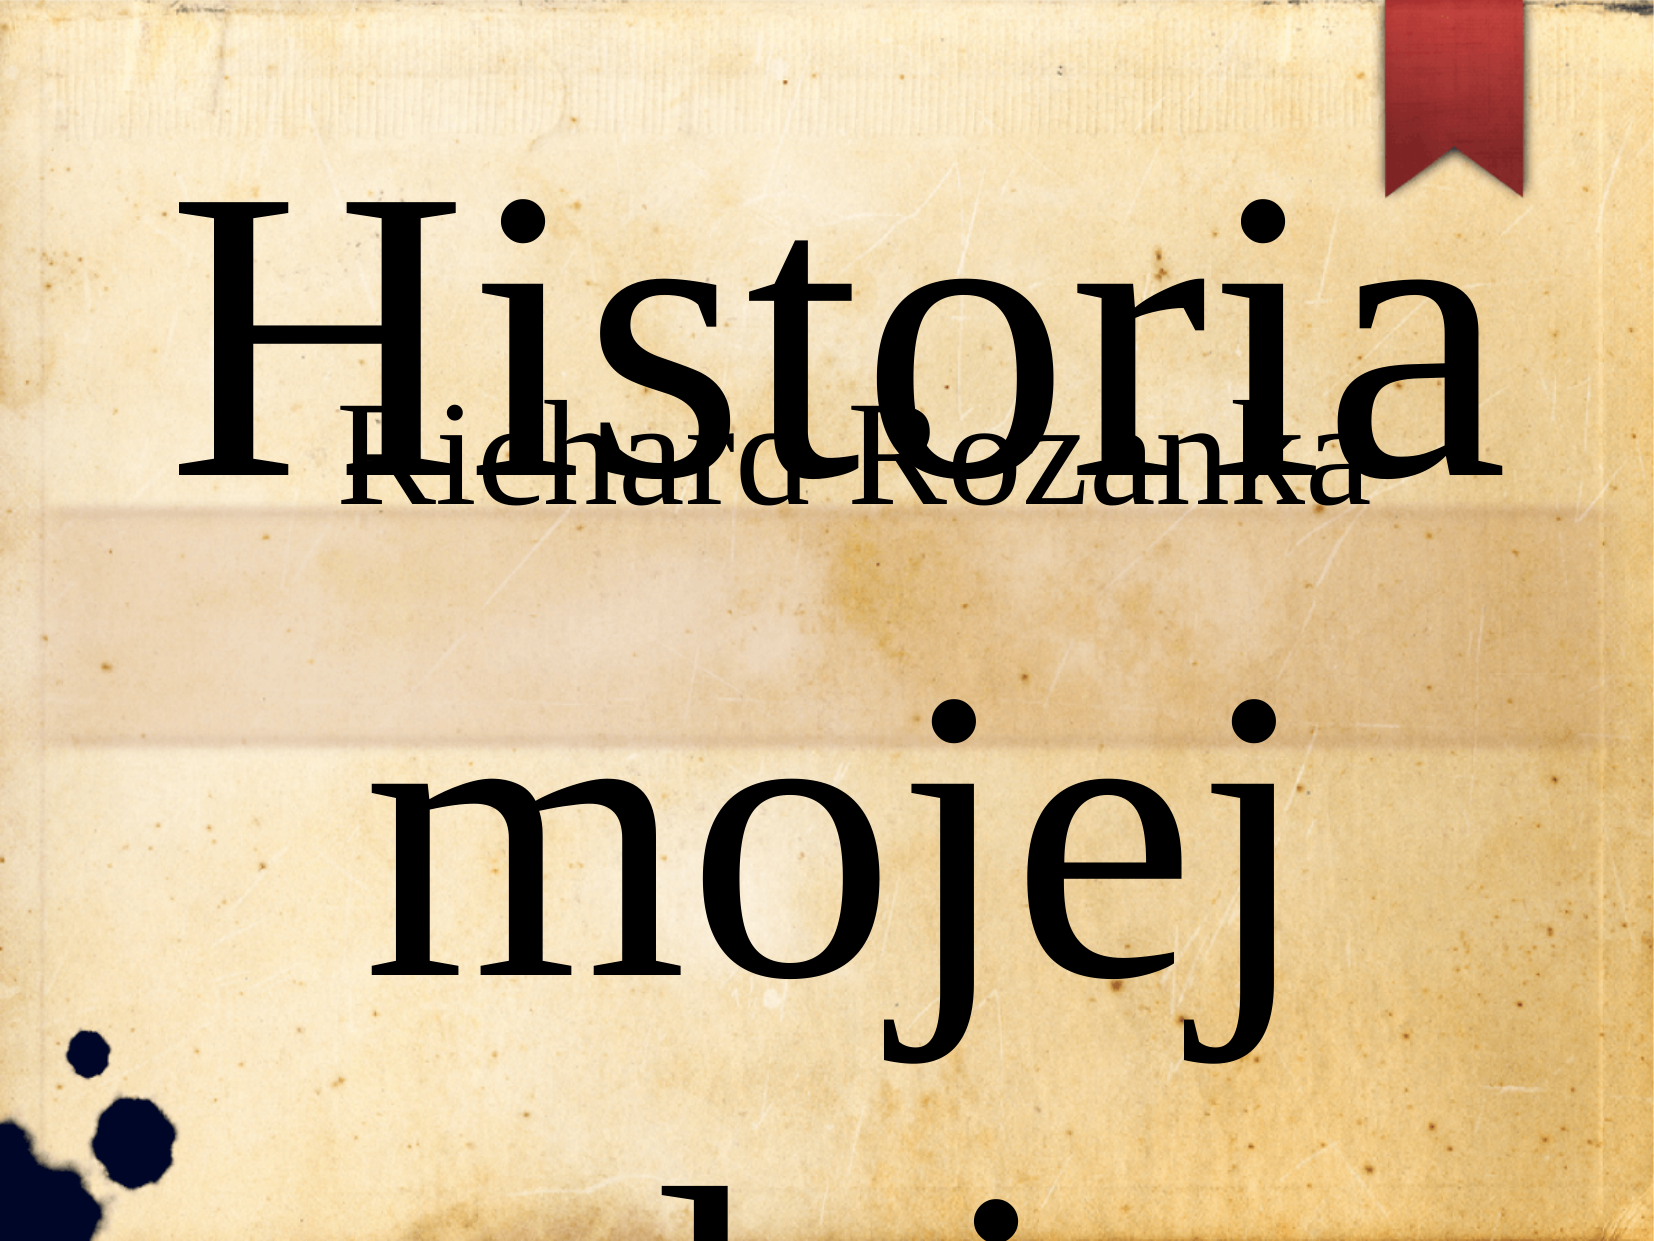

# Historia mojej rodziny w okresie odzyskiwania niepodległości
Richard Rozanka